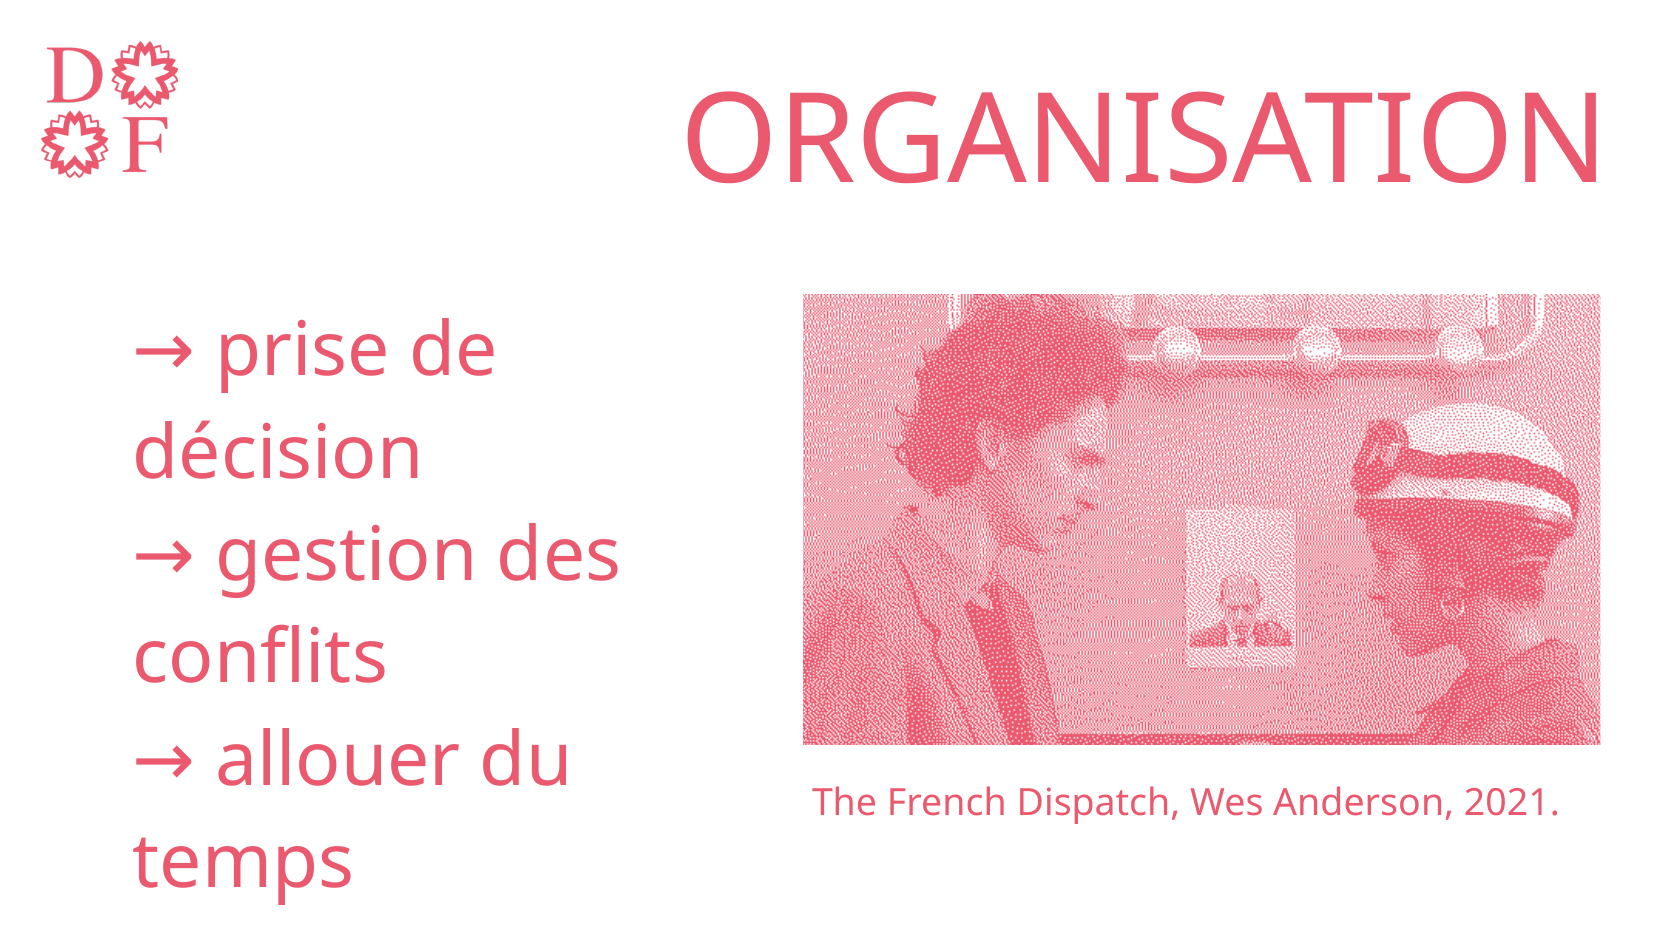

ORGANISATION
→ prise de
décision
→ gestion des
conflits
→ allouer du
temps
The French Dispatch, Wes Anderson, 2021.